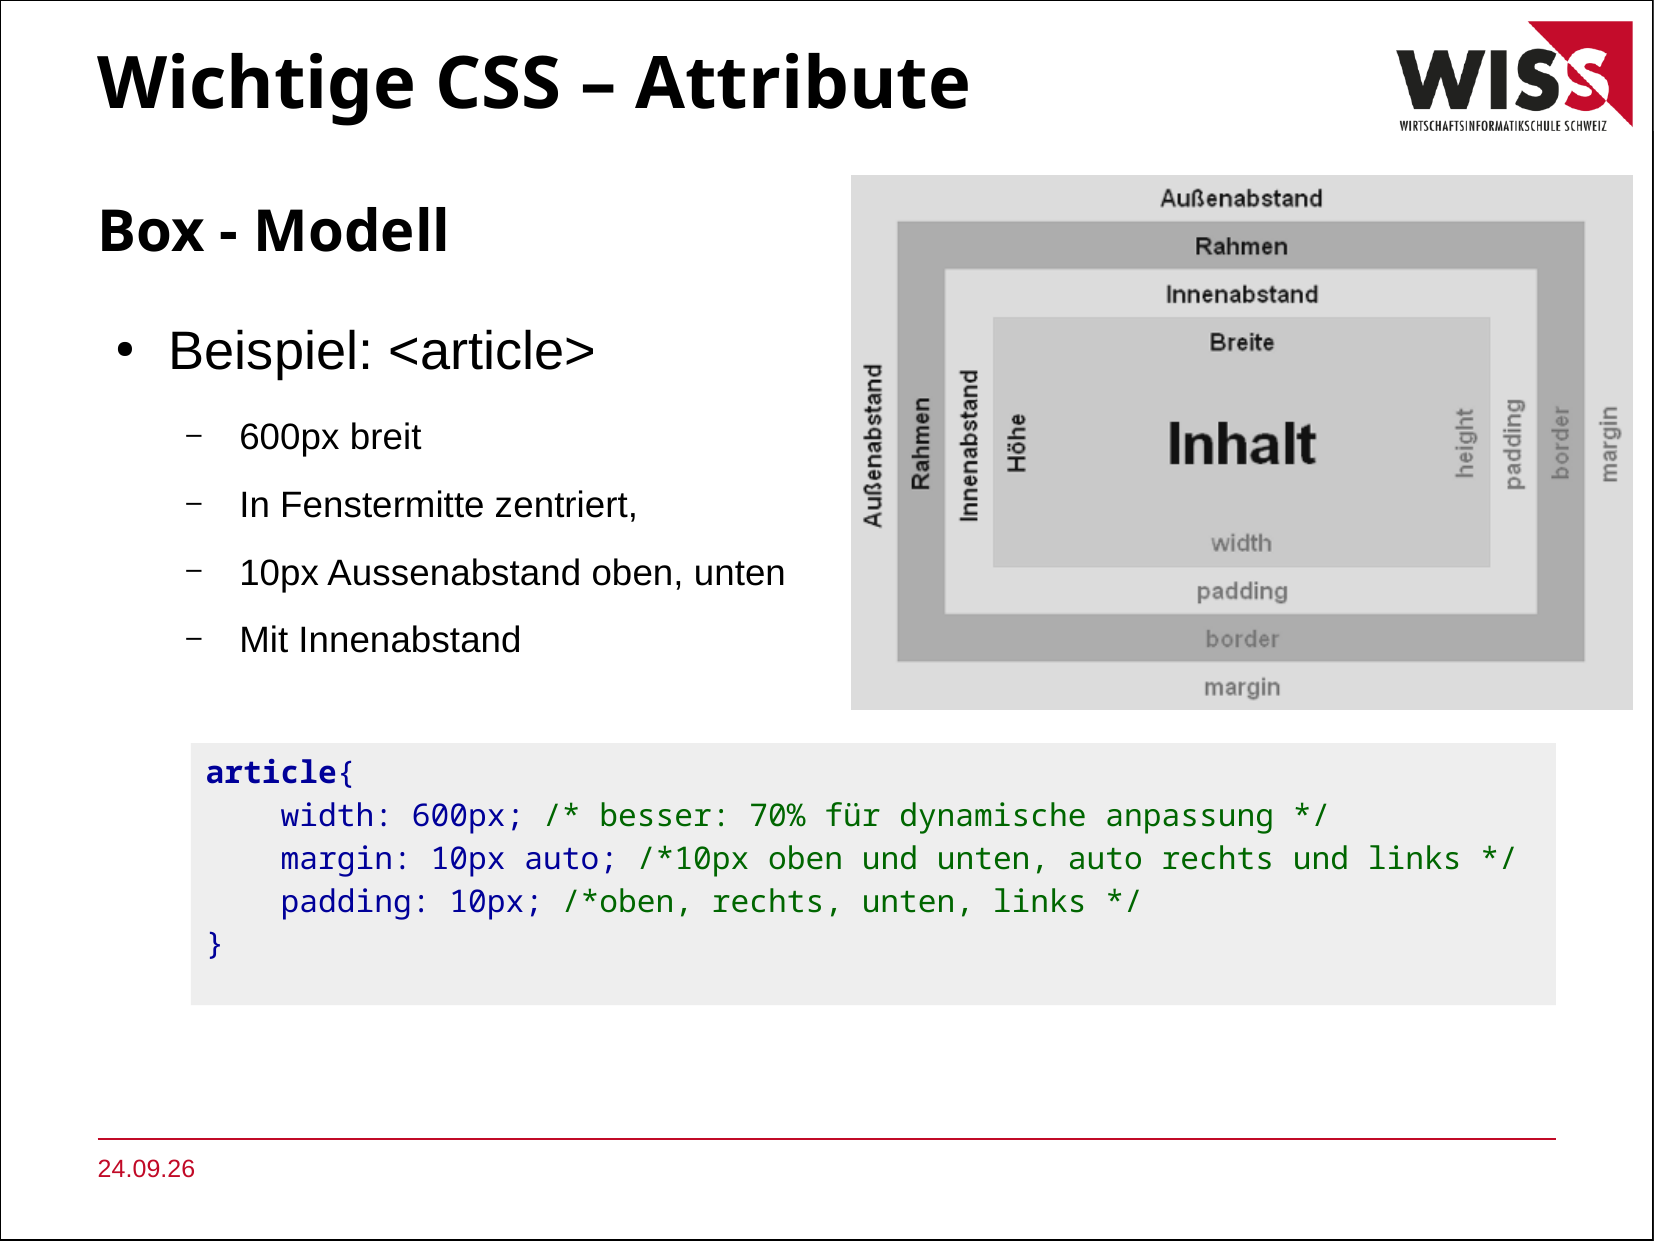

# Wichtige CSS – Attribute Box - Modell
Beispiel: <article>
600px breit
In Fenstermitte zentriert,
10px Aussenabstand oben, unten
Mit Innenabstand
article{
	width: 600px; /* besser: 70% für dynamische anpassung */
	margin: 10px auto; /*10px oben und unten, auto rechts und links */
	padding: 10px; /*oben, rechts, unten, links */
}